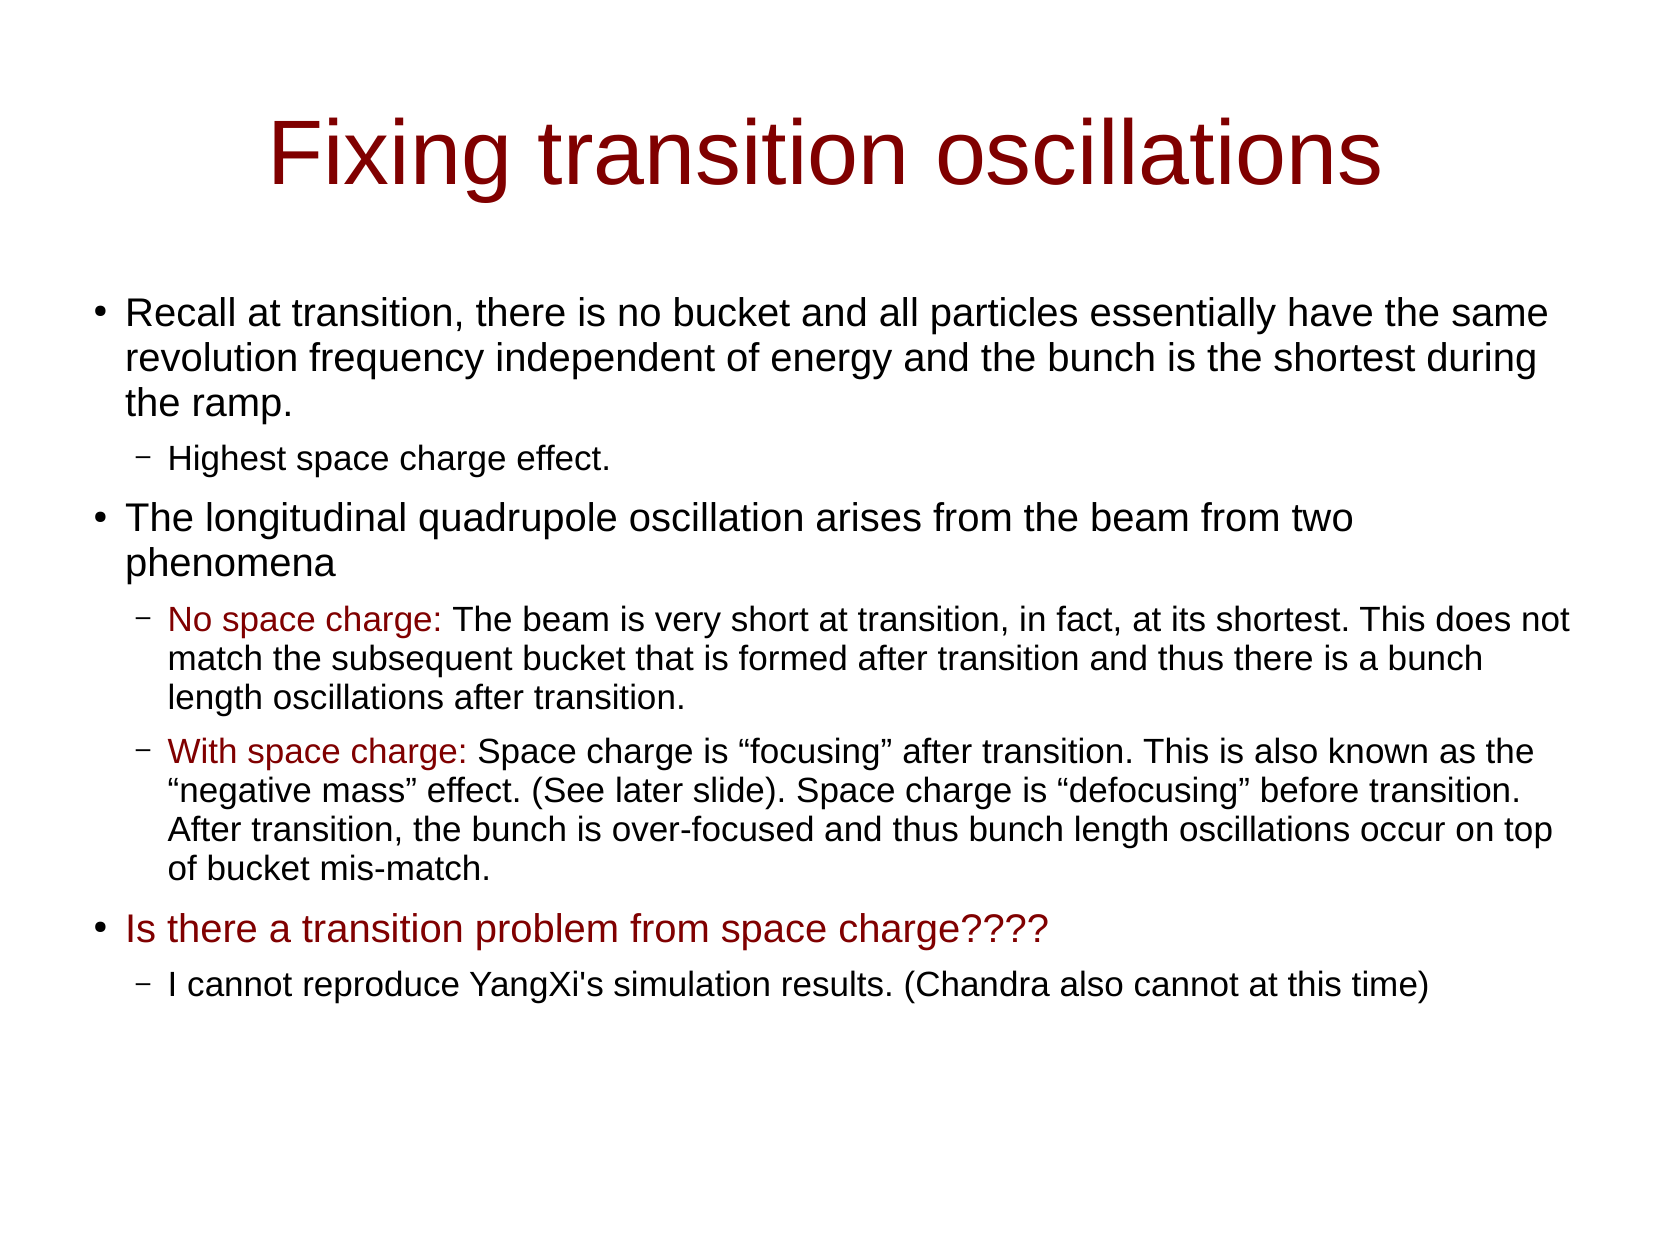

# Fixing transition oscillations
Recall at transition, there is no bucket and all particles essentially have the same revolution frequency independent of energy and the bunch is the shortest during the ramp.
Highest space charge effect.
The longitudinal quadrupole oscillation arises from the beam from two phenomena
No space charge: The beam is very short at transition, in fact, at its shortest. This does not match the subsequent bucket that is formed after transition and thus there is a bunch length oscillations after transition.
With space charge: Space charge is “focusing” after transition. This is also known as the “negative mass” effect. (See later slide). Space charge is “defocusing” before transition. After transition, the bunch is over-focused and thus bunch length oscillations occur on top of bucket mis-match.
Is there a transition problem from space charge????
I cannot reproduce YangXi's simulation results. (Chandra also cannot at this time)